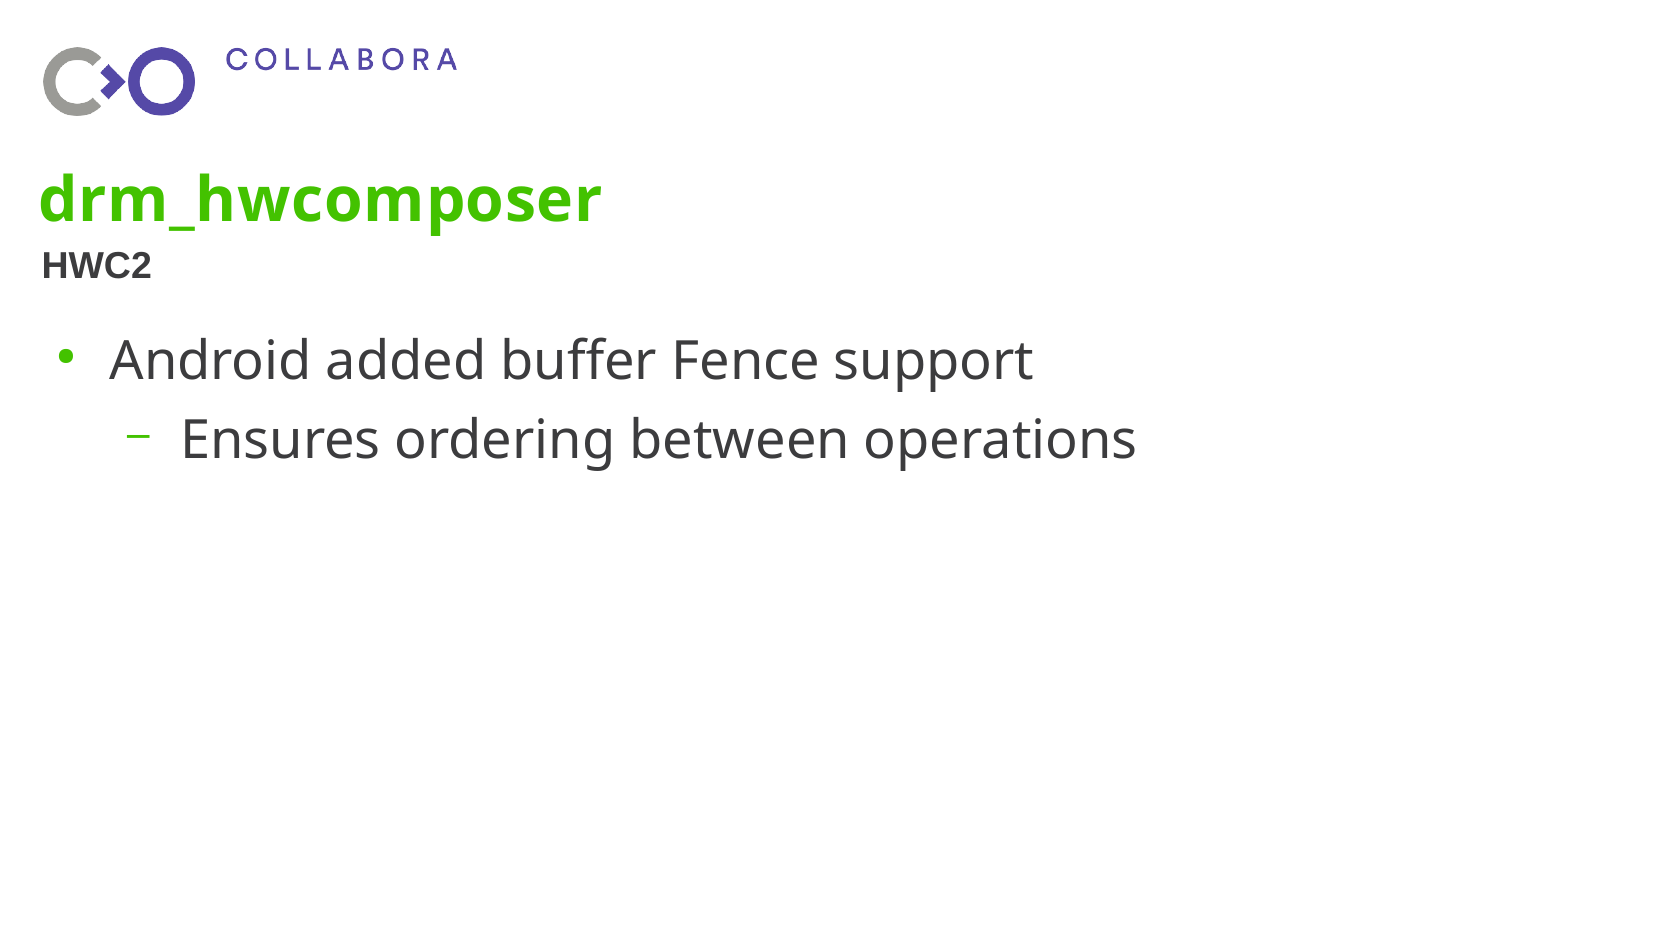

# drm_hwcomposer
HWC2
Android added buffer Fence support
Ensures ordering between operations